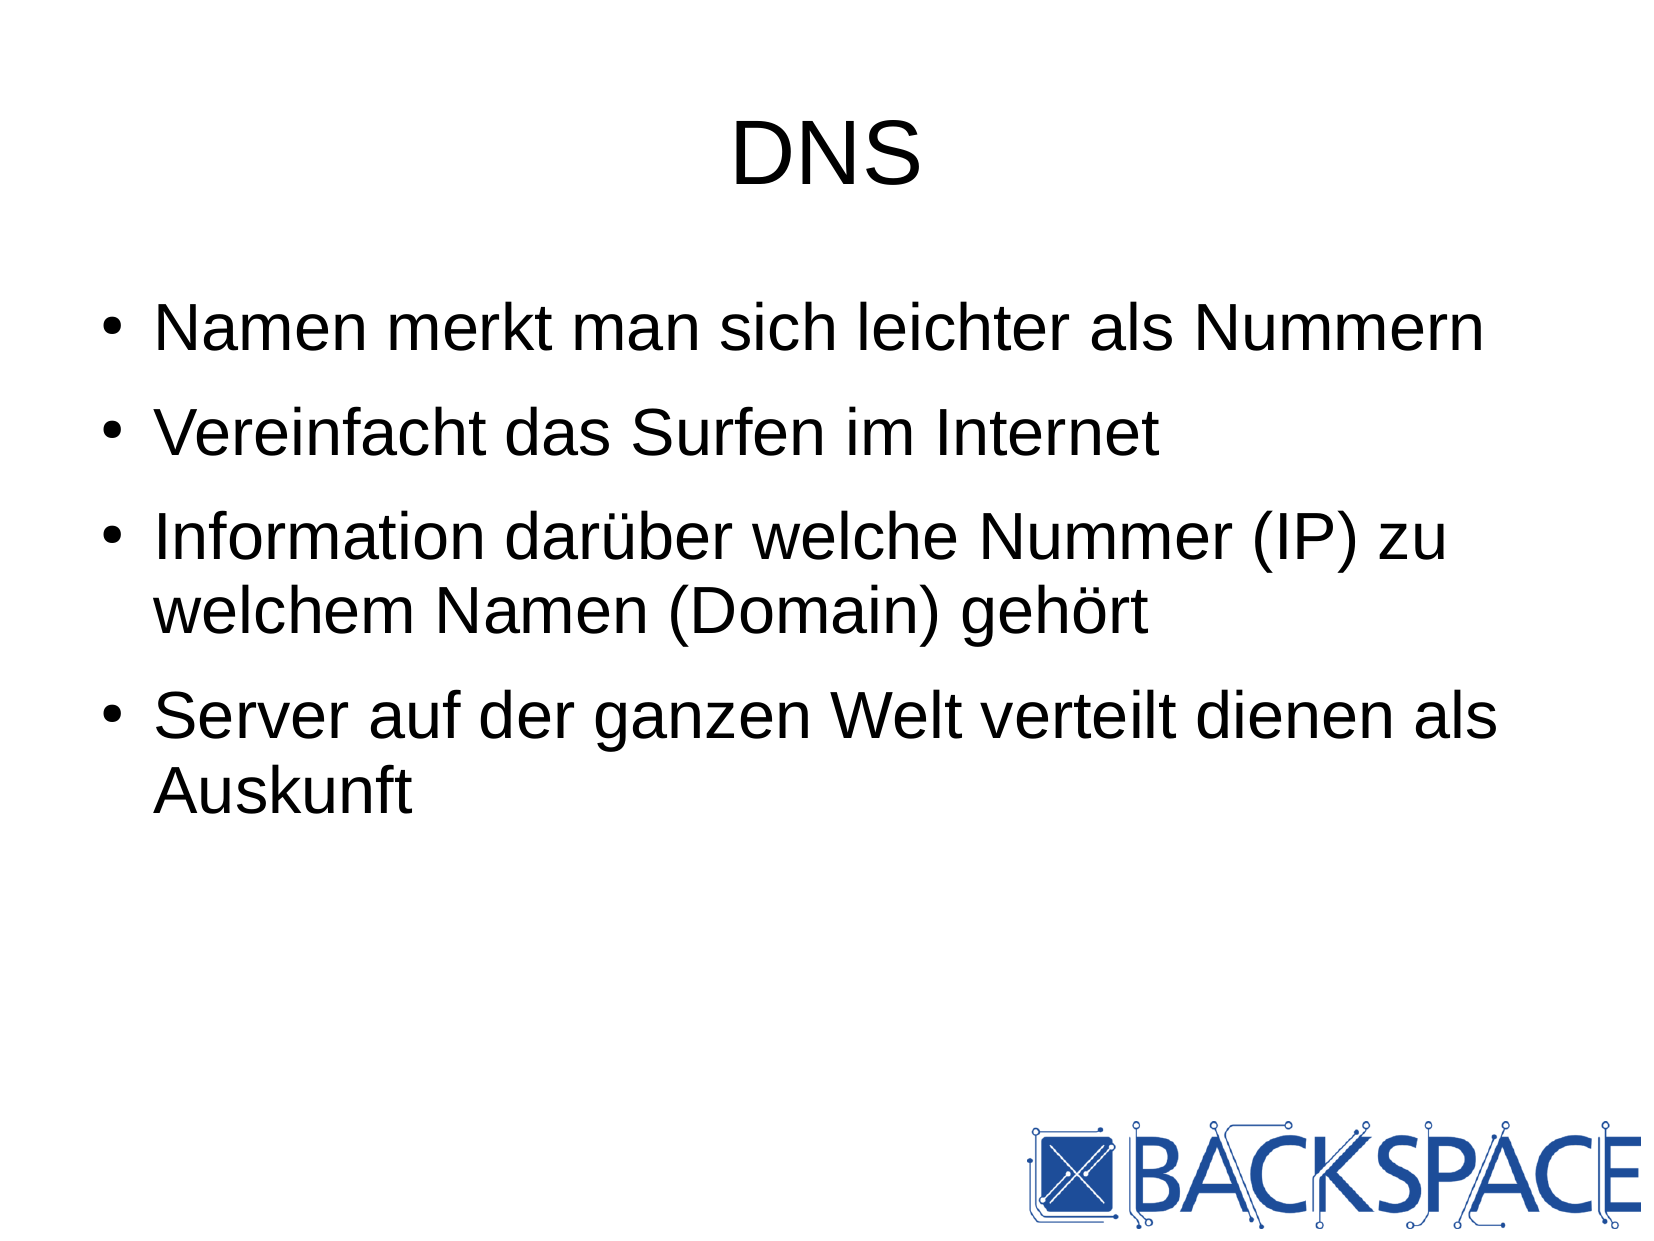

# DNS
Namen merkt man sich leichter als Nummern
Vereinfacht das Surfen im Internet
Information darüber welche Nummer (IP) zu welchem Namen (Domain) gehört
Server auf der ganzen Welt verteilt dienen als Auskunft